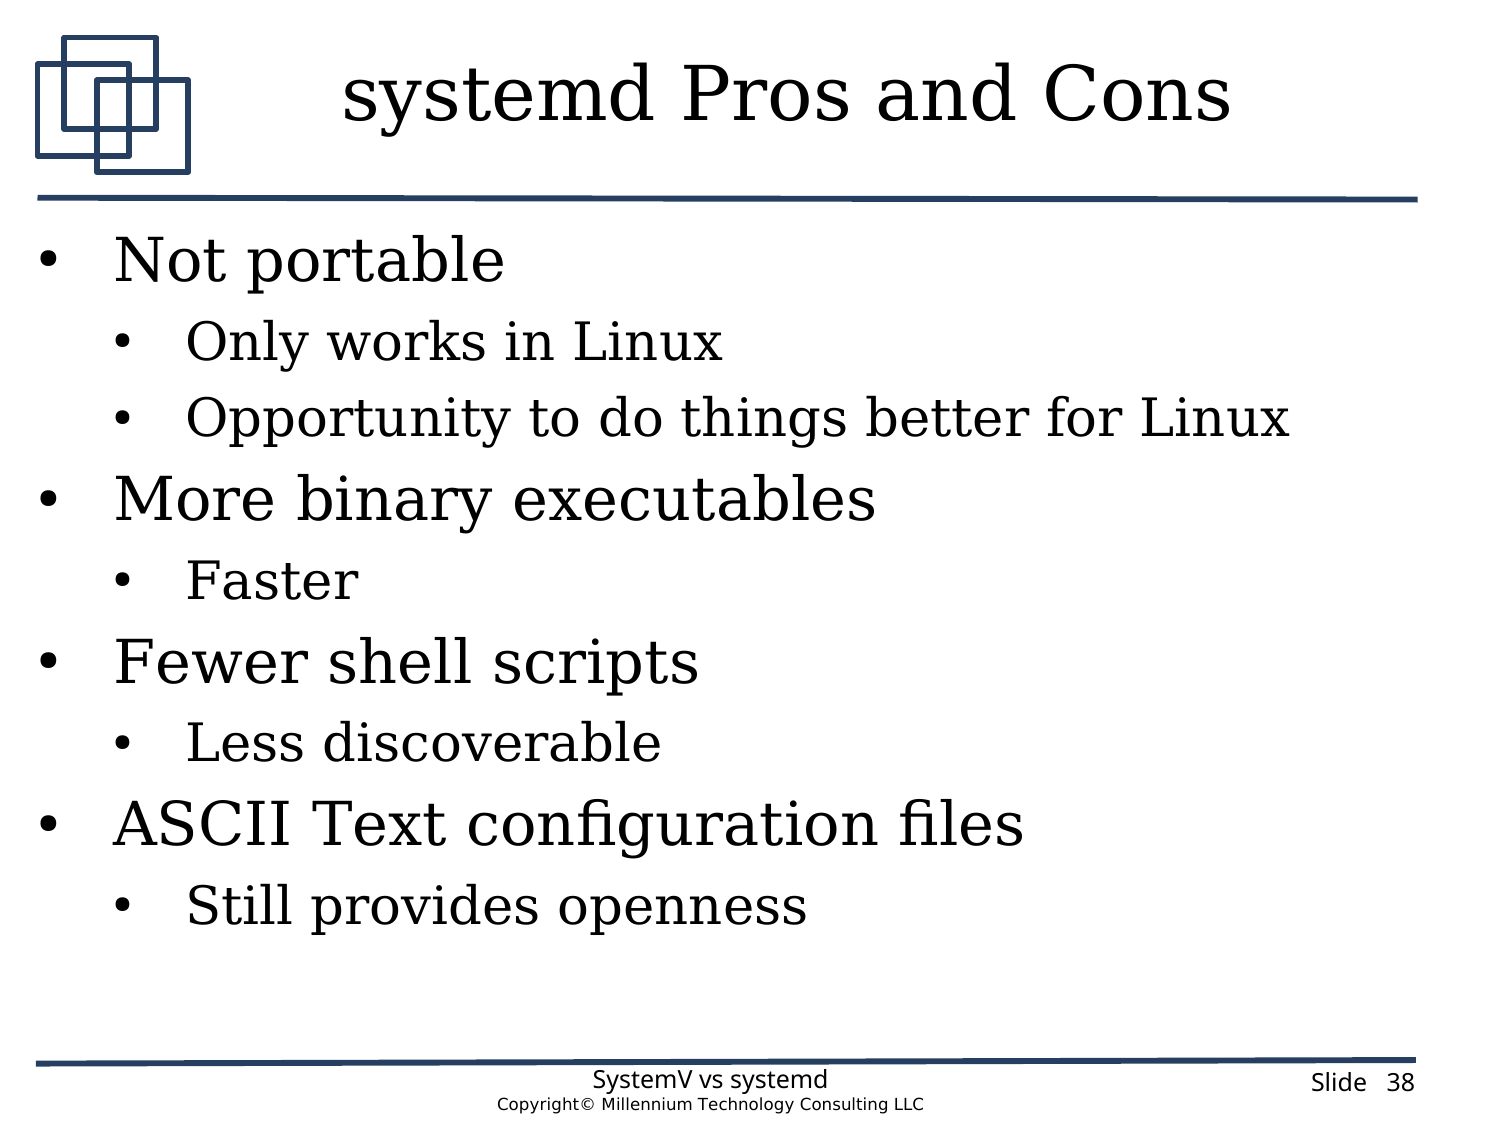

# systemd Pros and Cons
Not portable
Only works in Linux
Opportunity to do things better for Linux
More binary executables
Faster
Fewer shell scripts
Less discoverable
ASCII Text configuration files
Still provides openness